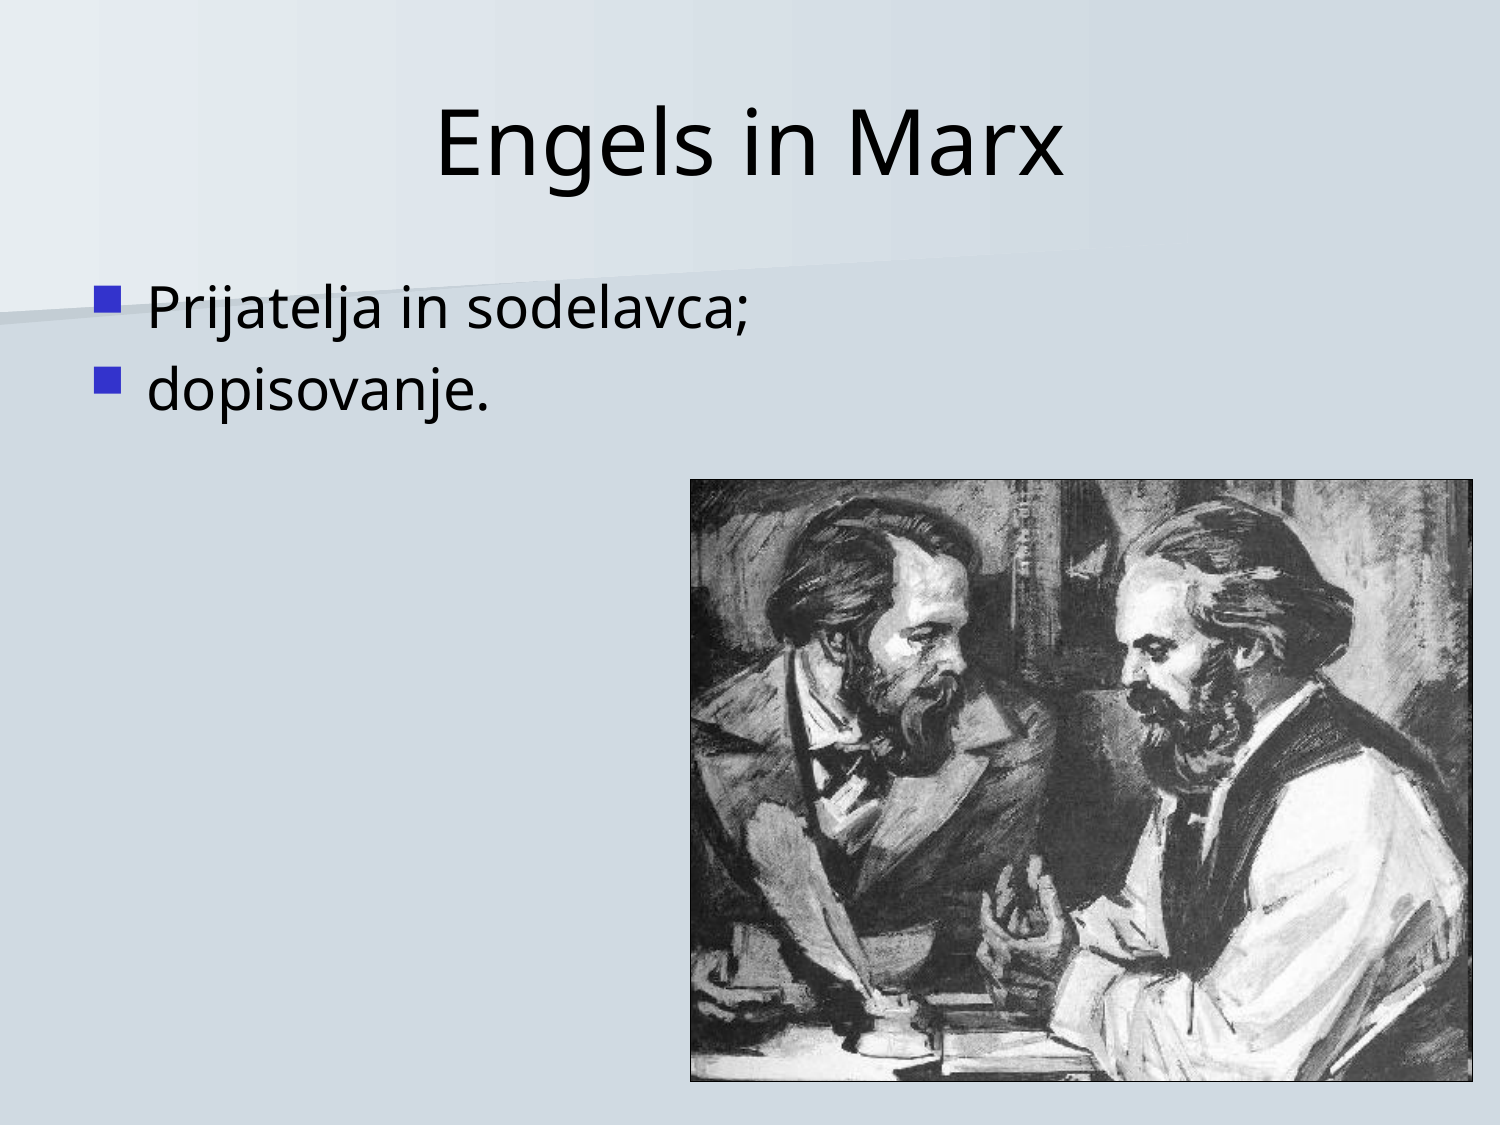

# Engels in Marx
Prijatelja in sodelavca;
dopisovanje.